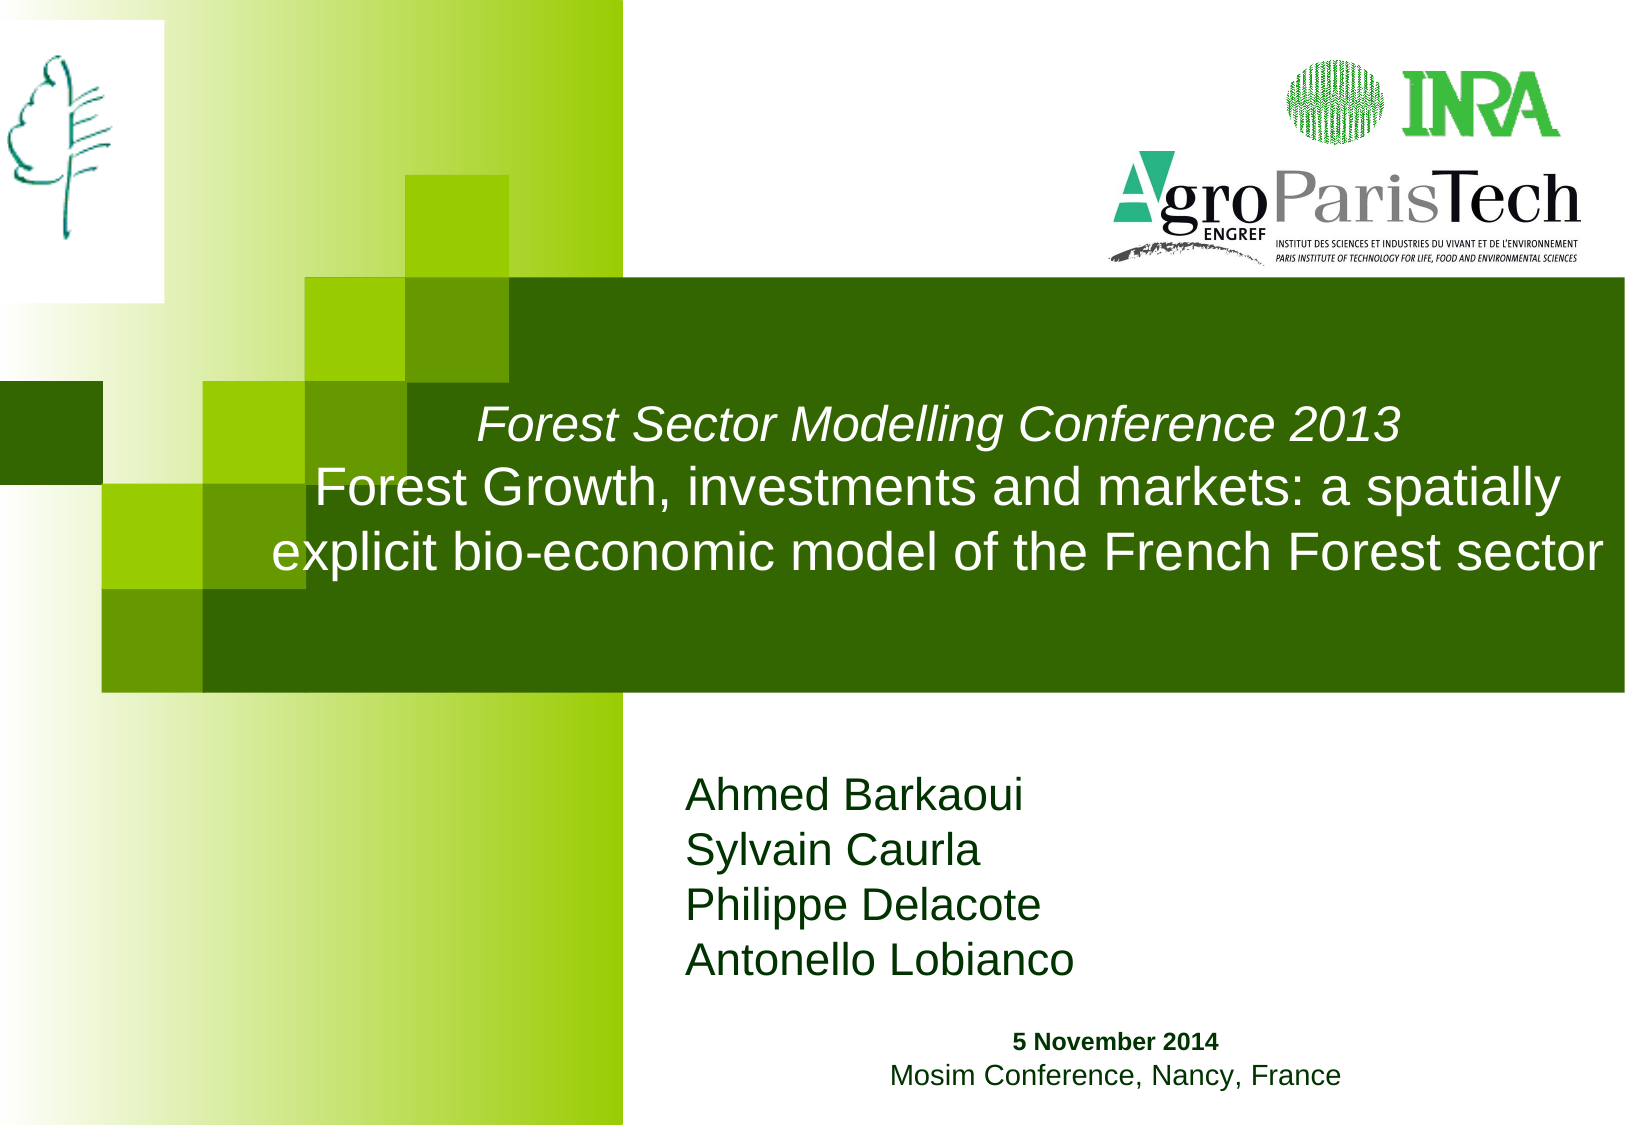

Forest Sector Modelling Conference 2013
Forest Growth, investments and markets: a spatially explicit bio-economic model of the French Forest sector
Ahmed Barkaoui
Sylvain Caurla
Philippe Delacote
Antonello Lobianco
5 November 2014
Mosim Conference, Nancy, France